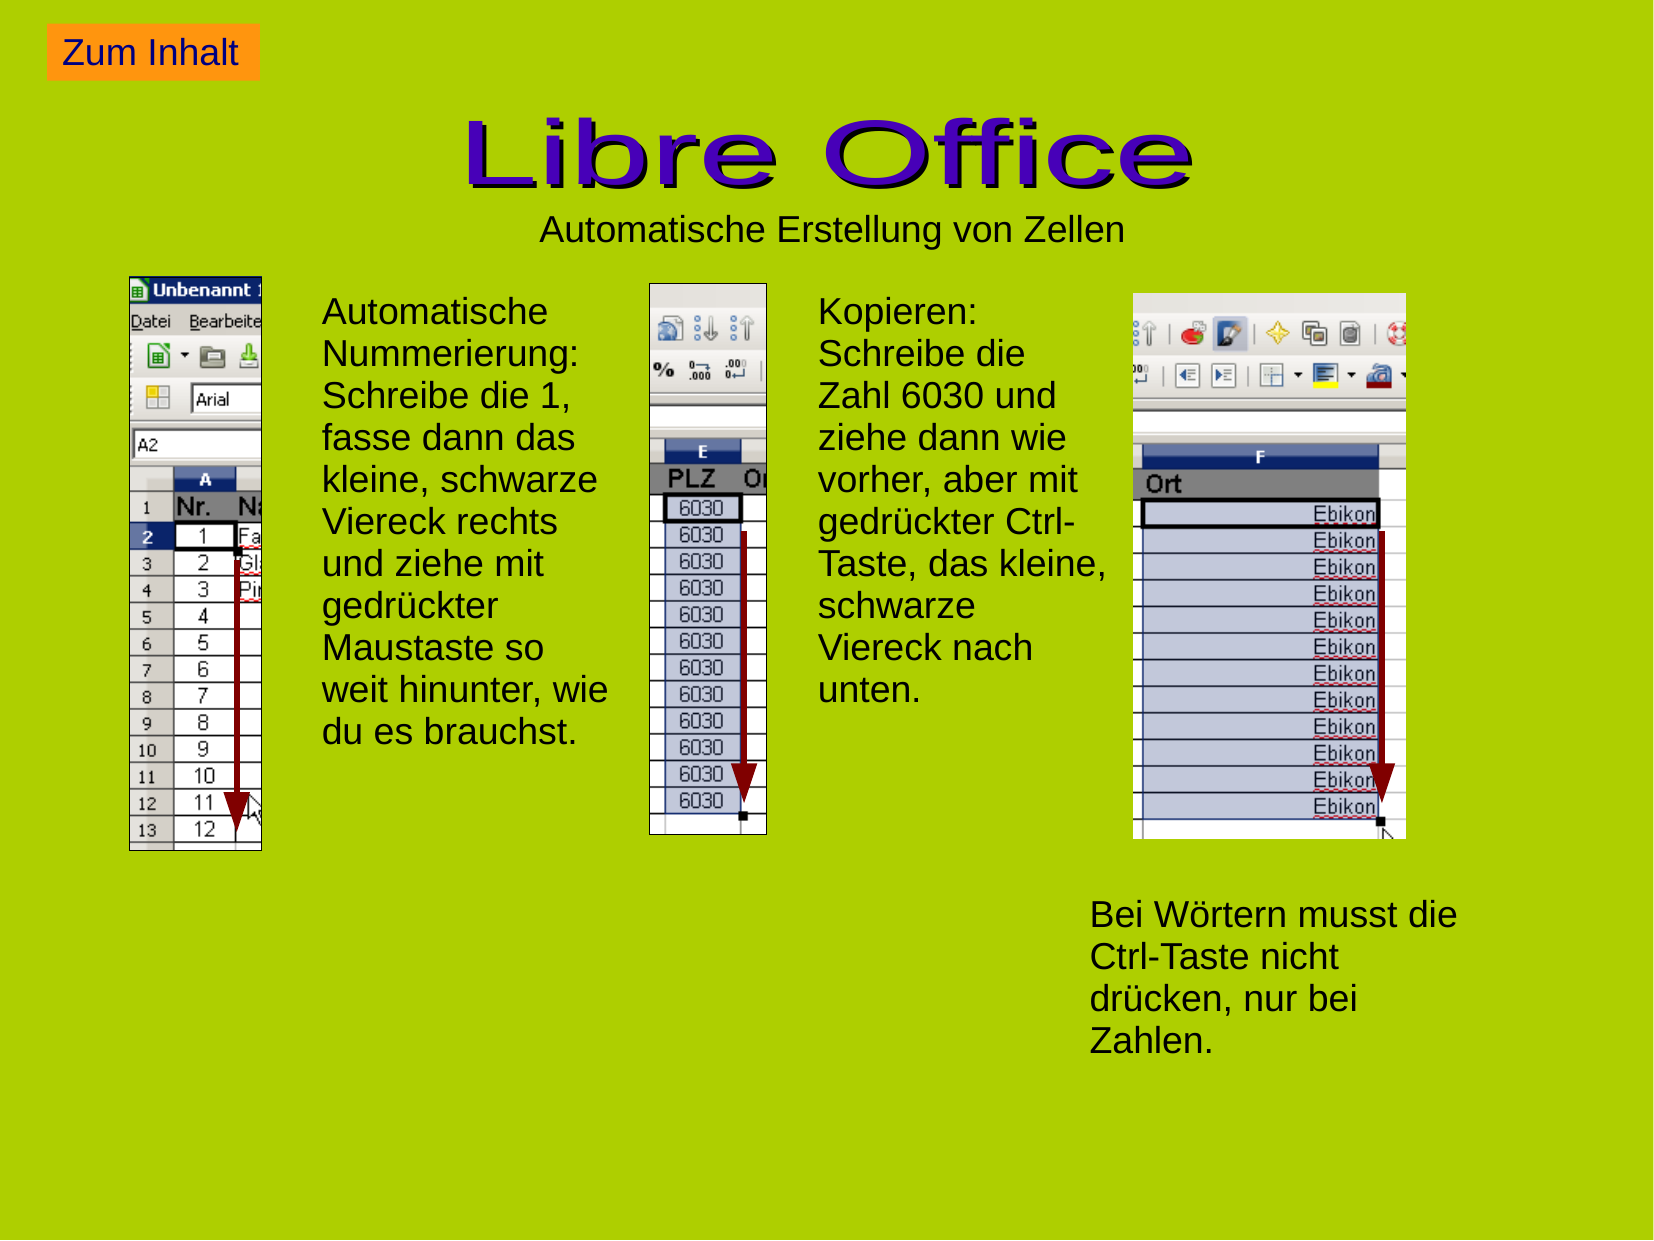

Zum Inhalt
# Libre Office
Automatische Erstellung von Zellen
Automatische Nummerierung:
Schreibe die 1, fasse dann das kleine, schwarze
Viereck rechts und ziehe mit gedrückter Maustaste so weit hinunter, wie du es brauchst.
Kopieren:
Schreibe die Zahl 6030 und ziehe dann wie vorher, aber mit gedrückter Ctrl-Taste, das kleine, schwarze Viereck nach unten.
Bei Wörtern musst die Ctrl-Taste nicht drücken, nur bei Zahlen.